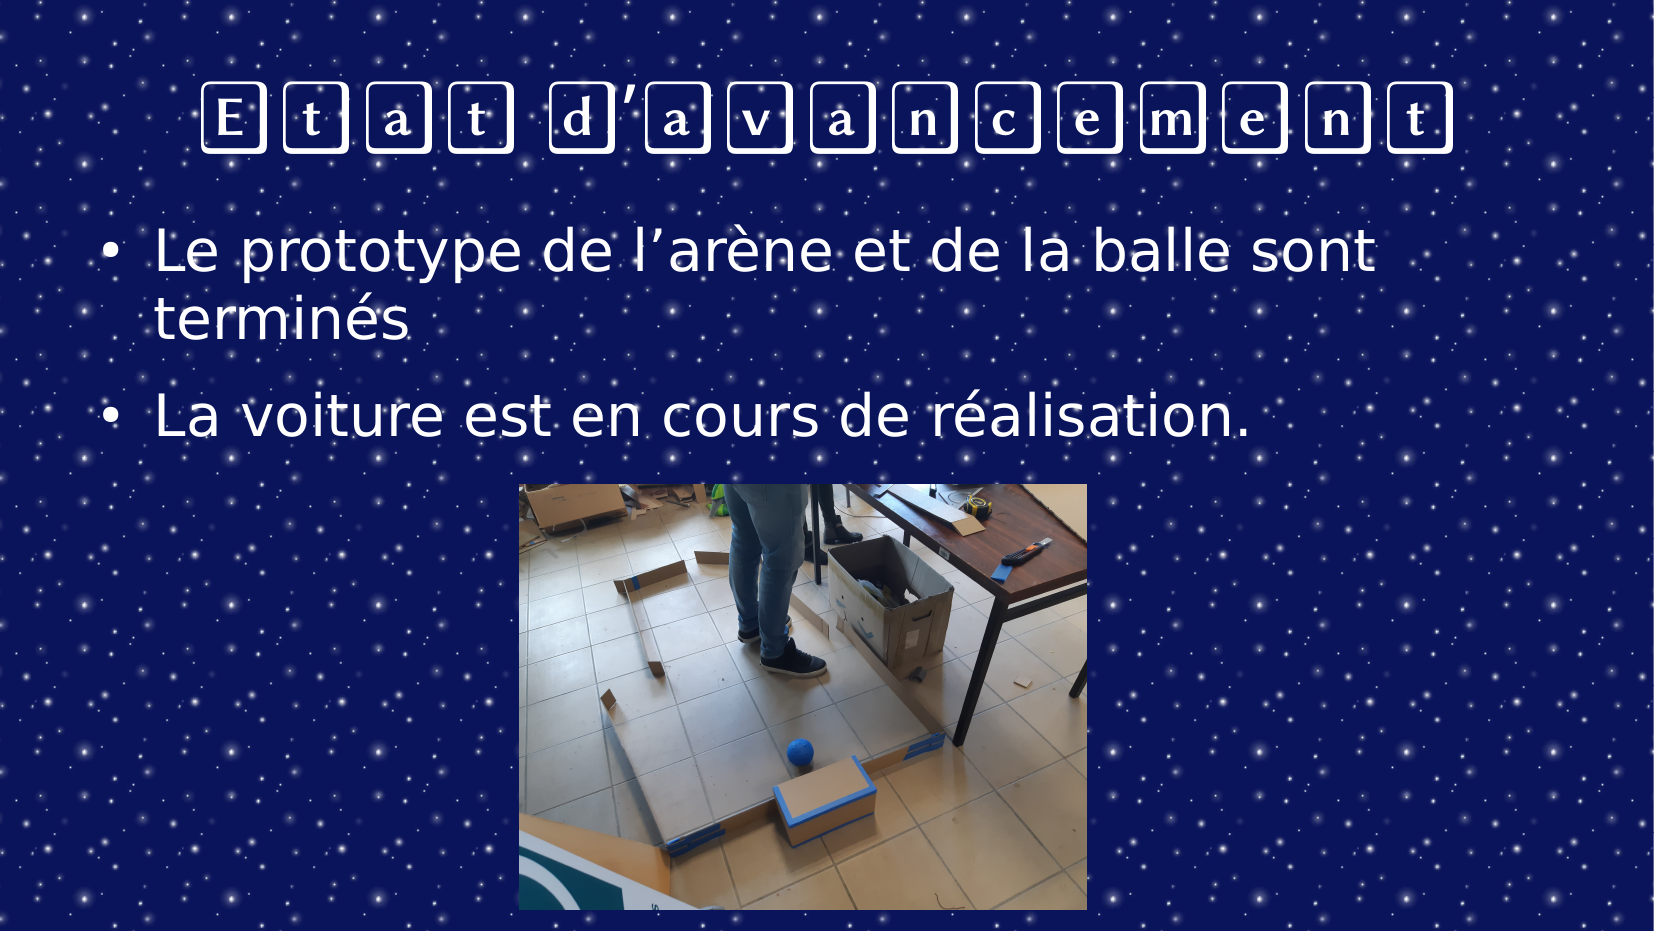

# Etat d’avancement
Le prototype de l’arène et de la balle sont terminés
La voiture est en cours de réalisation.